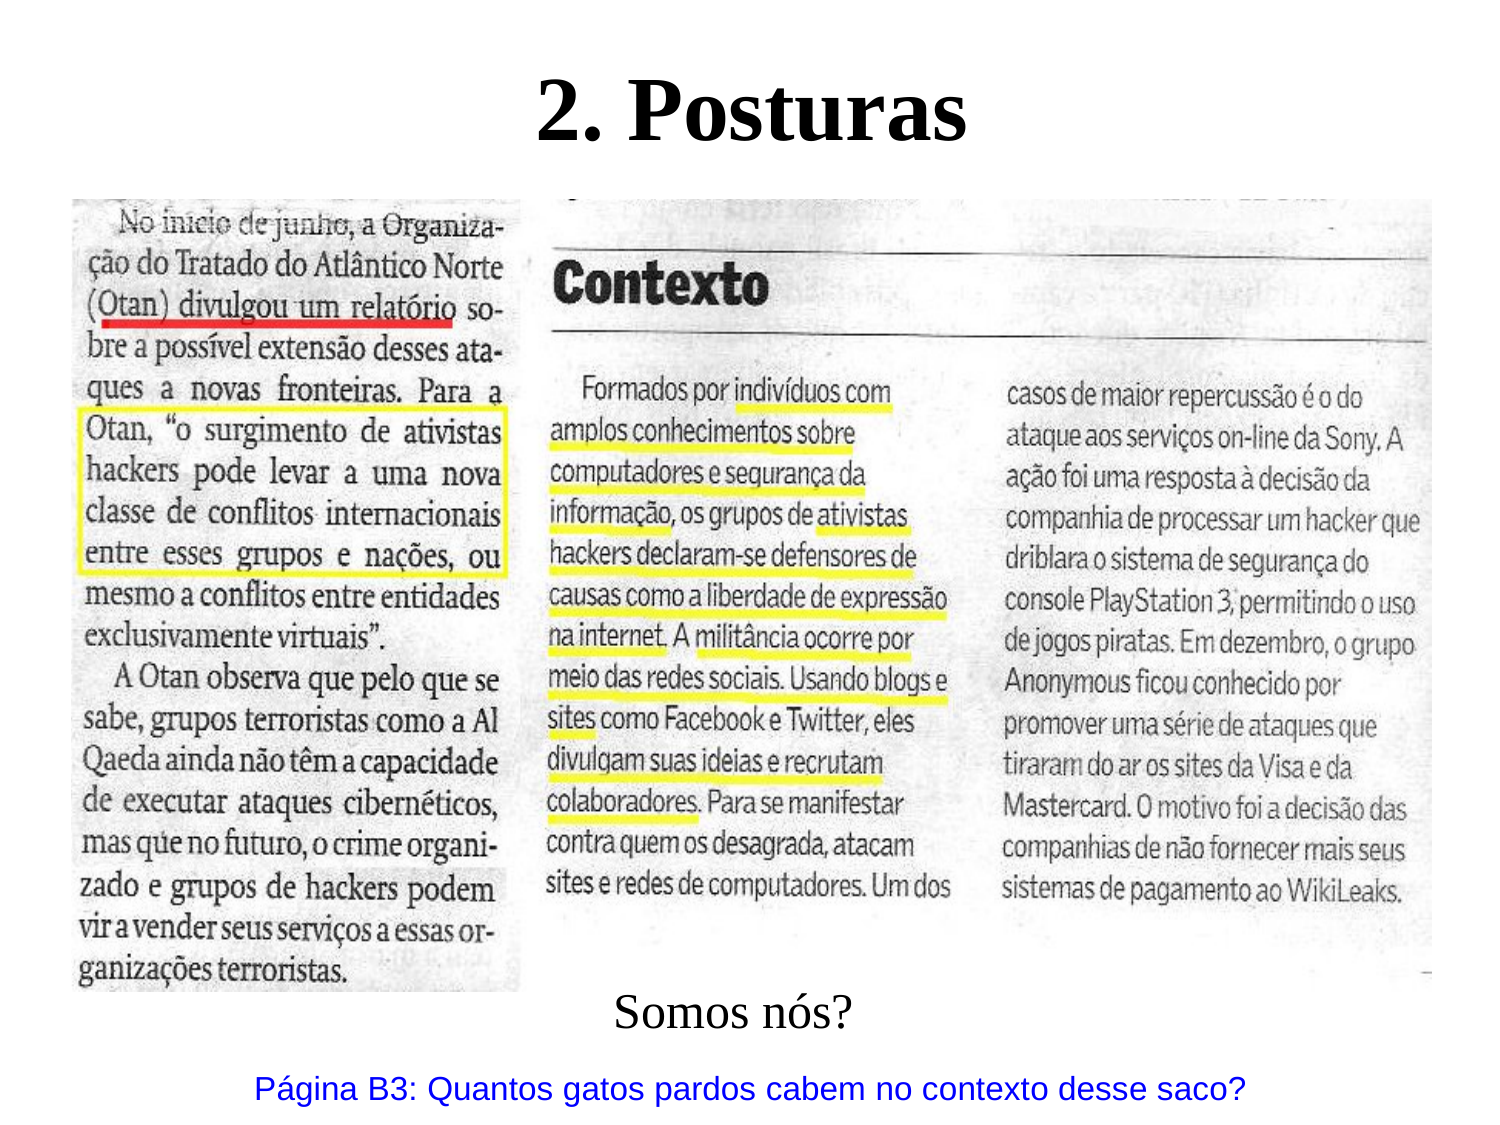

# 2. Posturas
Somos nós?
Página B3: Quantos gatos pardos cabem no contexto desse saco?